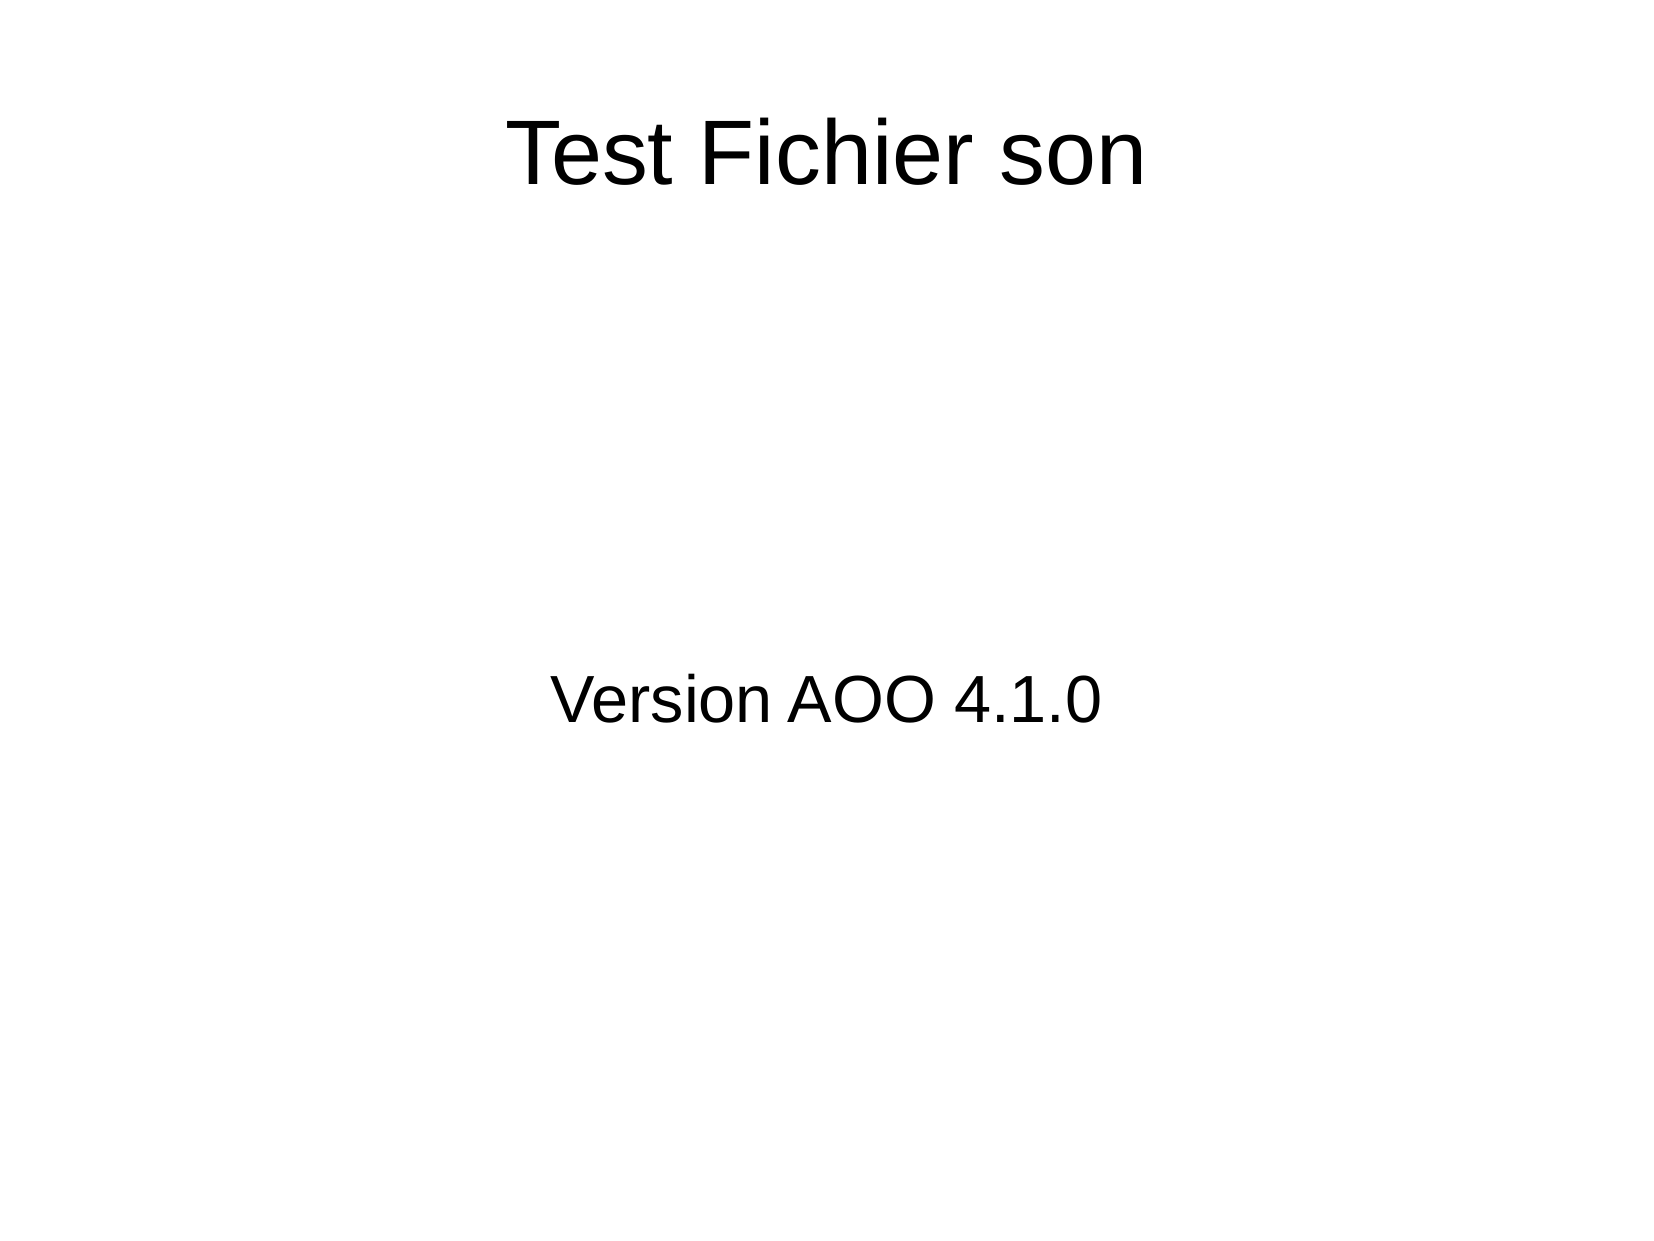

# Test Fichier son
Version AOO 4.1.0